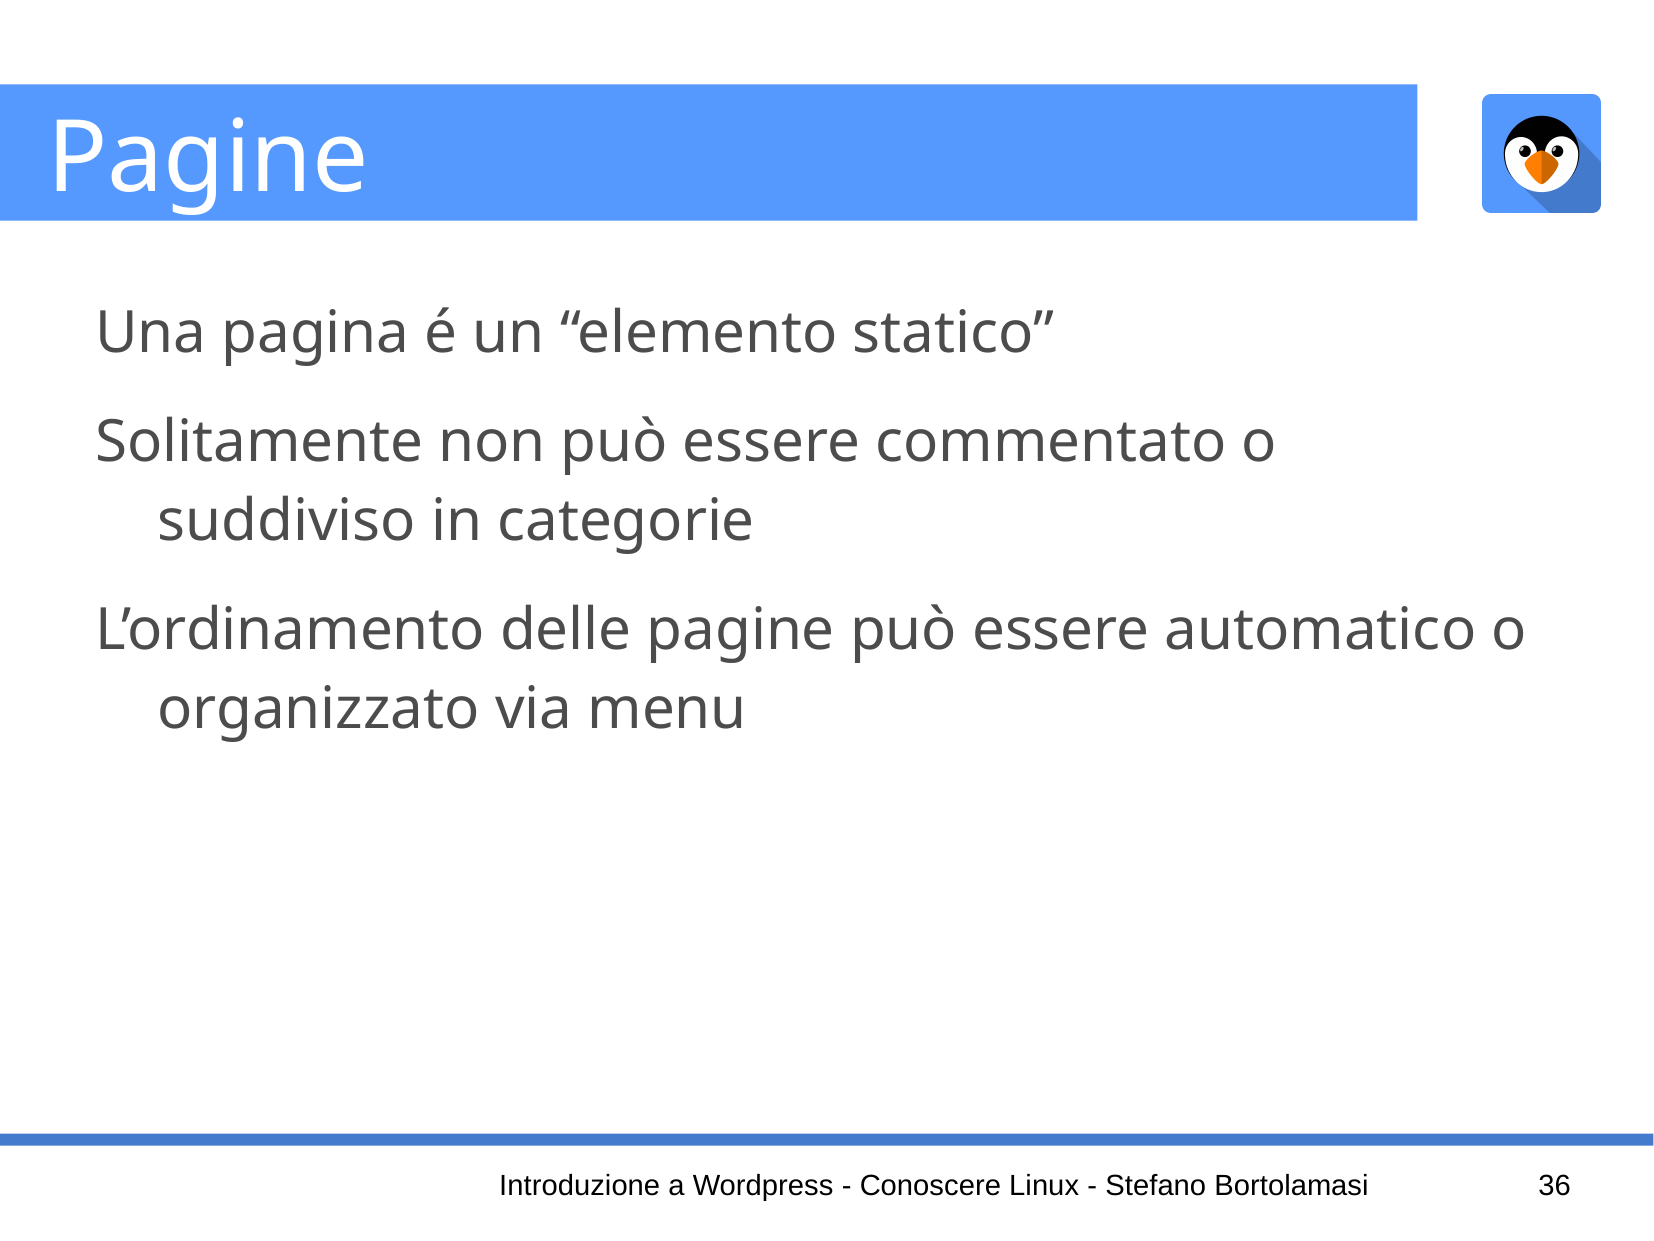

# Pagine
Una pagina é un “elemento statico”
Solitamente non può essere commentato o suddiviso in categorie
L’ordinamento delle pagine può essere automatico o organizzato via menu
Introduzione a Wordpress - Conoscere Linux - Stefano Bortolamasi
36